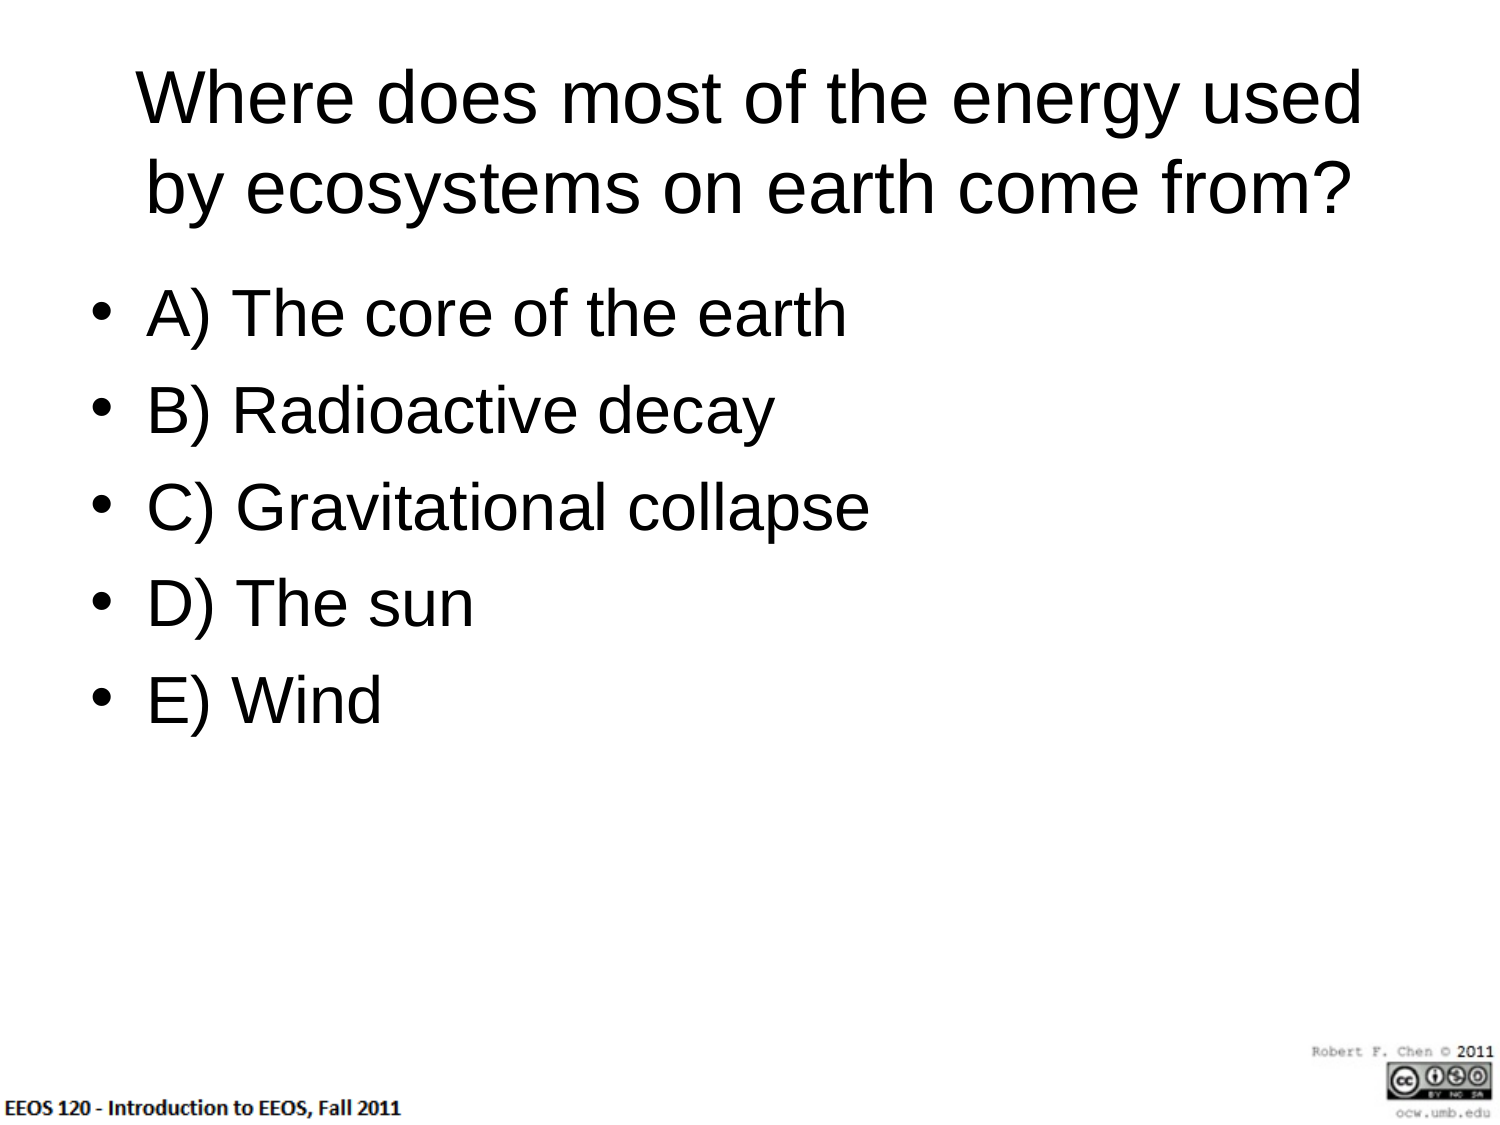

# Where does most of the energy used by ecosystems on earth come from?
A) The core of the earth
B) Radioactive decay
C) Gravitational collapse
D) The sun
E) Wind